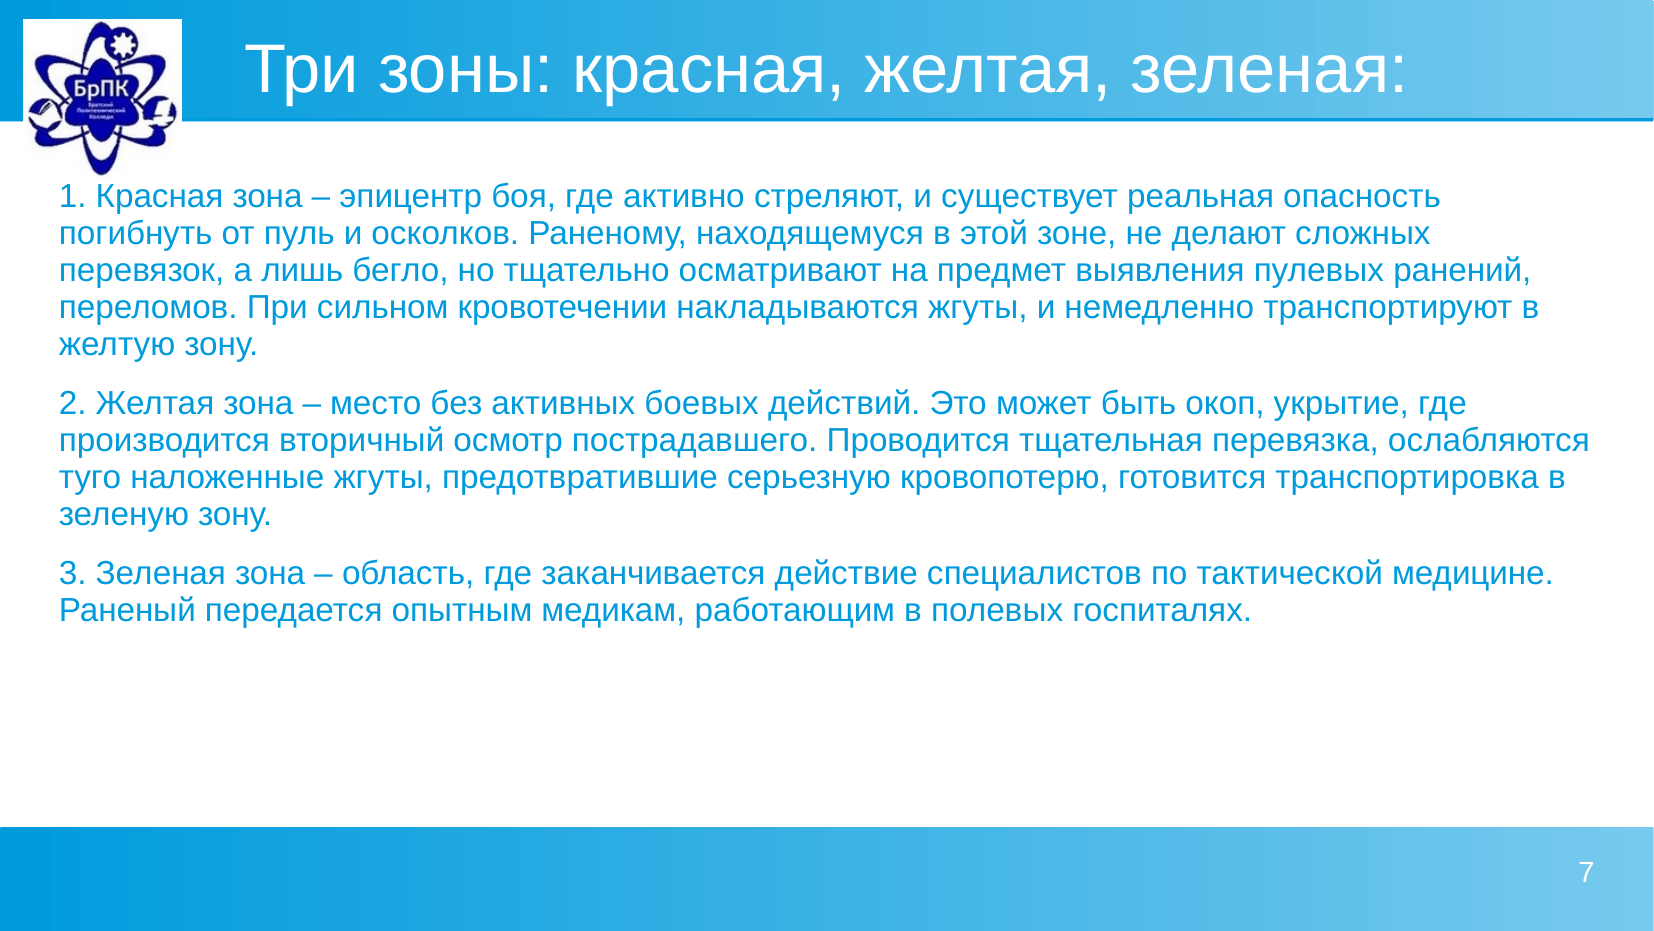

# Три зоны: красная, желтая, зеленая:
1. Красная зона – эпицентр боя, где активно стреляют, и существует реальная опасность погибнуть от пуль и осколков. Раненому, находящемуся в этой зоне, не делают сложных перевязок, а лишь бегло, но тщательно осматривают на предмет выявления пулевых ранений, переломов. При сильном кровотечении накладываются жгуты, и немедленно транспортируют в желтую зону.
2. Желтая зона – место без активных боевых действий. Это может быть окоп, укрытие, где производится вторичный осмотр пострадавшего. Проводится тщательная перевязка, ослабляются туго наложенные жгуты, предотвратившие серьезную кровопотерю, готовится транспортировка в зеленую зону.
3. Зеленая зона – область, где заканчивается действие специалистов по тактической медицине. Раненый передается опытным медикам, работающим в полевых госпиталях.
7